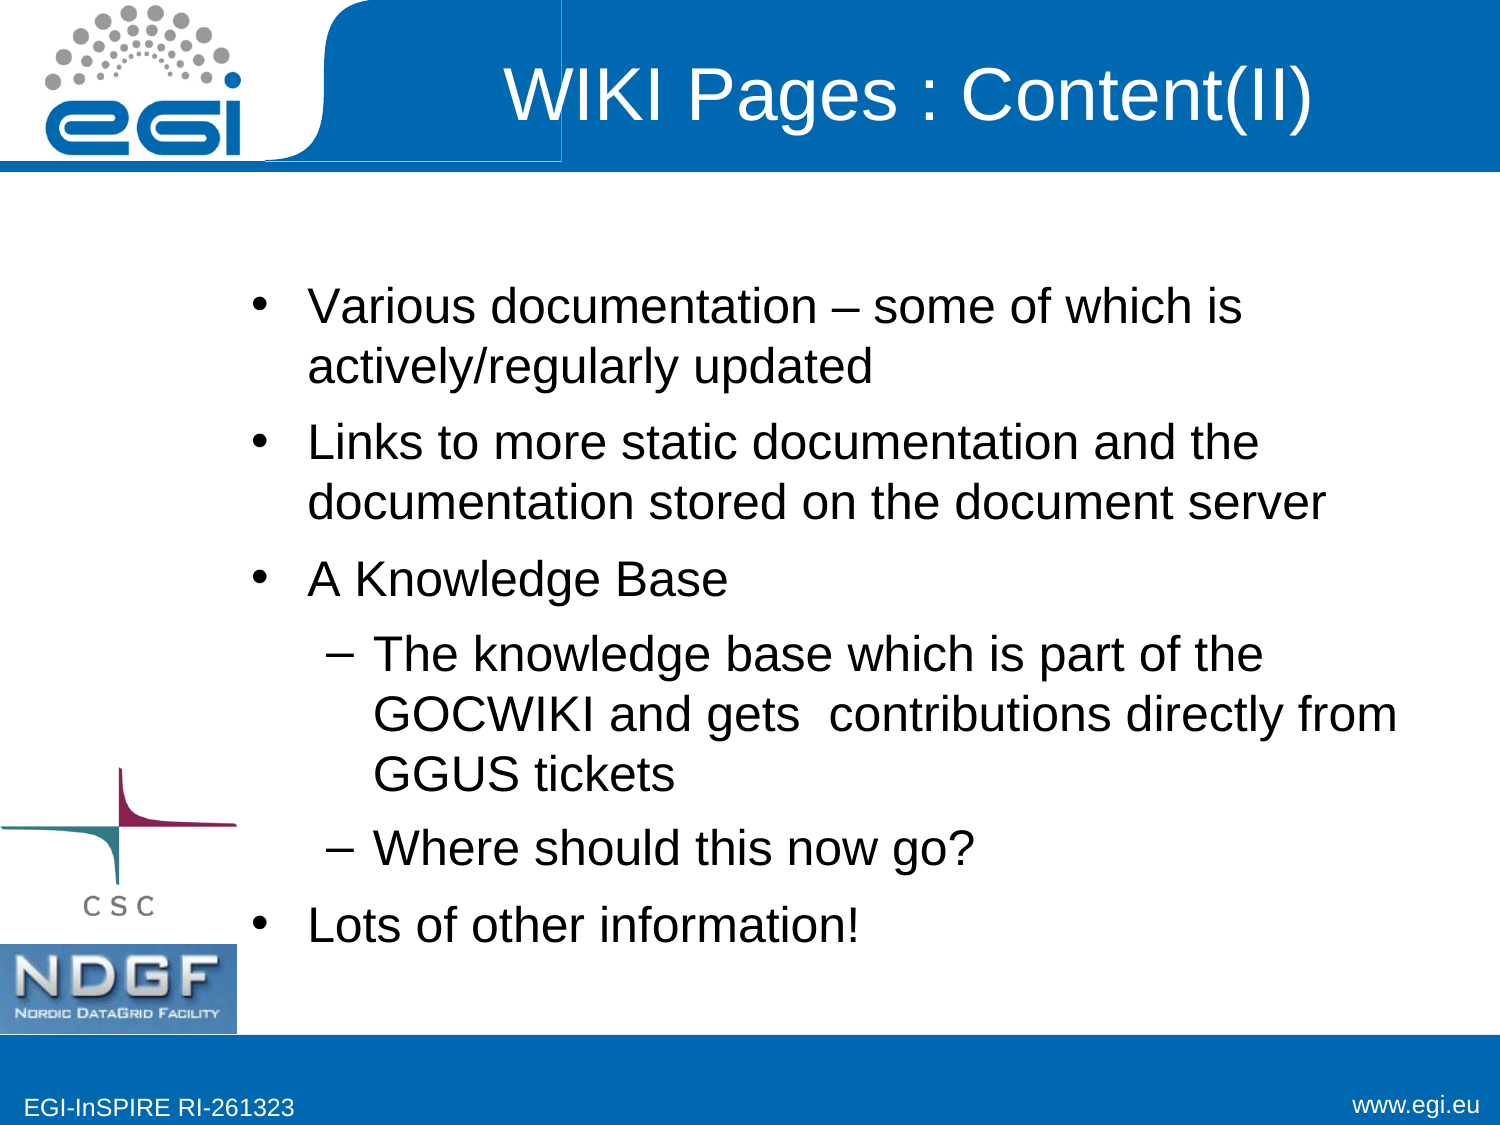

# WIKI Pages : Content(II)
Various documentation – some of which is actively/regularly updated
Links to more static documentation and the documentation stored on the document server
A Knowledge Base
The knowledge base which is part of the GOCWIKI and gets contributions directly from GGUS tickets
Where should this now go?
Lots of other information!